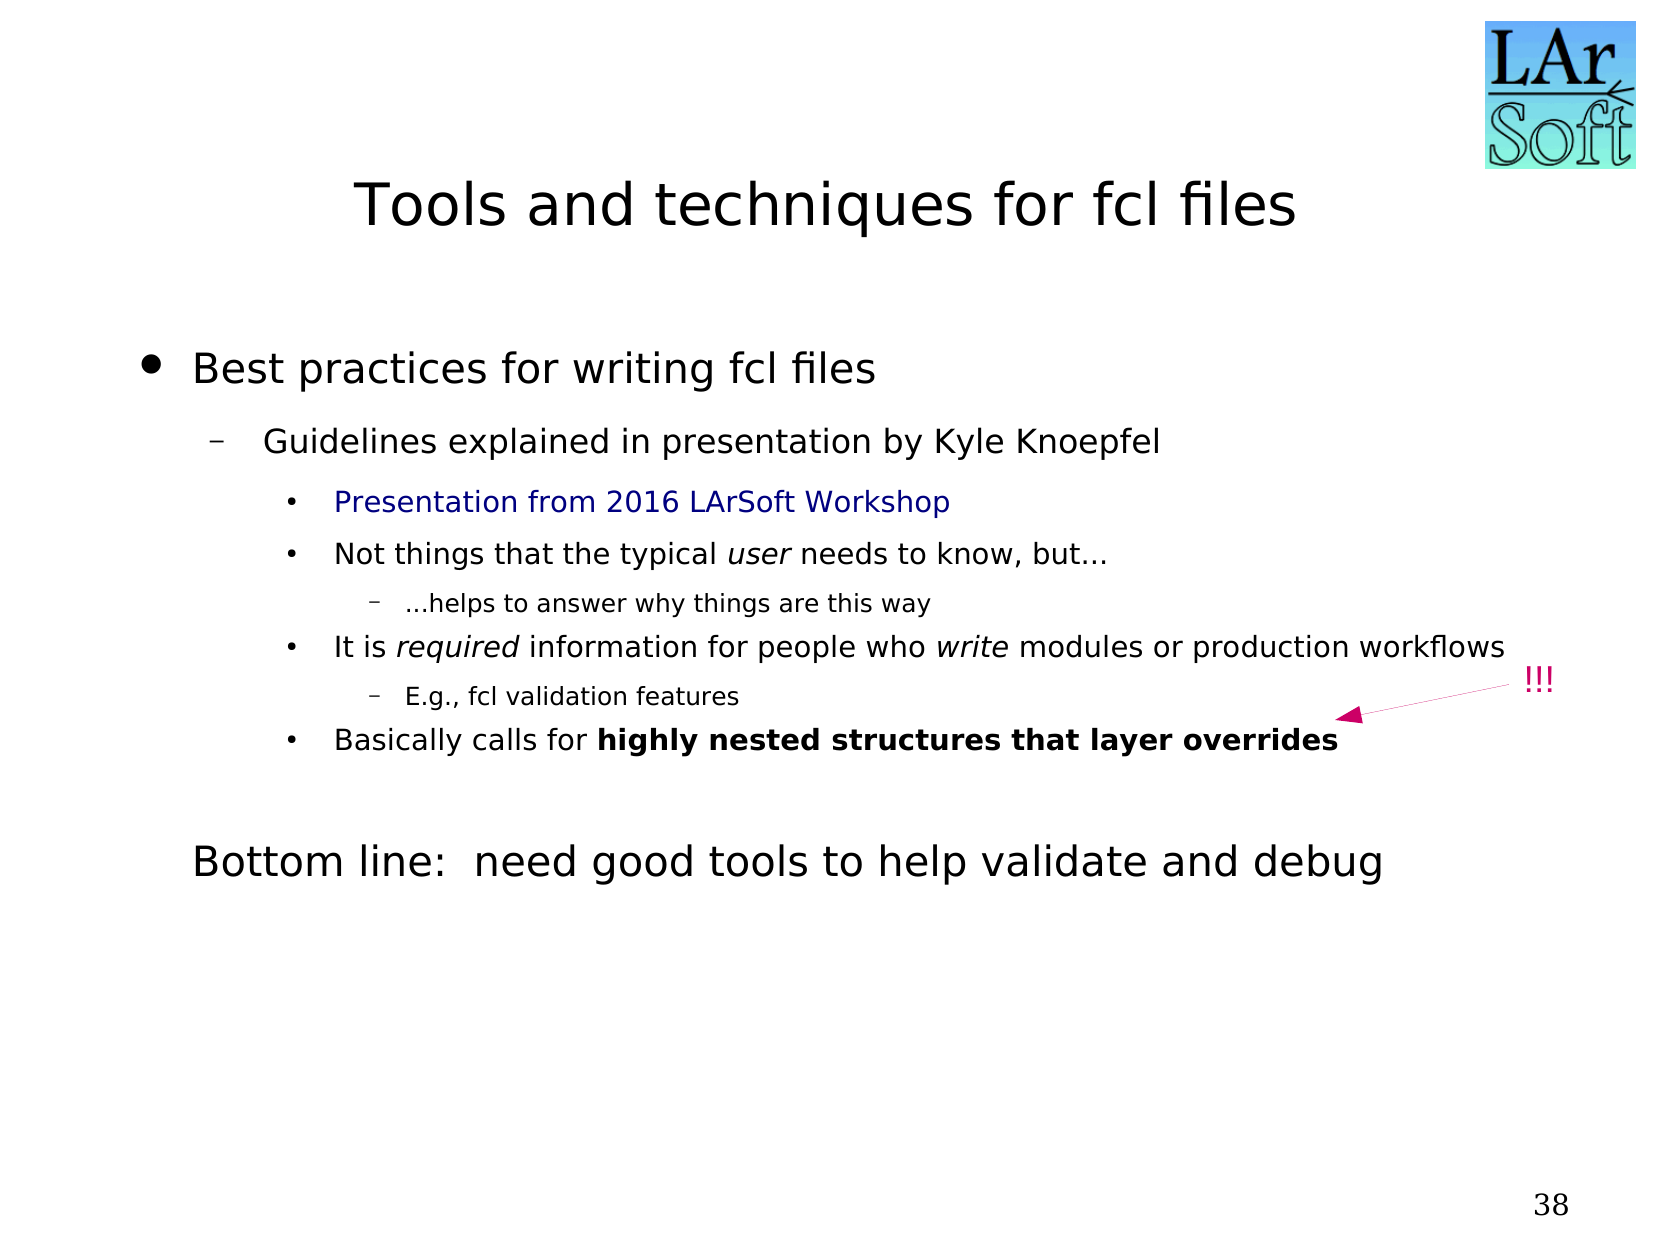

# Tools and techniques for fcl files
Best practices for writing fcl files
Guidelines explained in presentation by Kyle Knoepfel
Presentation from 2016 LArSoft Workshop
Not things that the typical user needs to know, but...
...helps to answer why things are this way
It is required information for people who write modules or production workflows
E.g., fcl validation features
Basically calls for highly nested structures that layer overrides
Bottom line: need good tools to help validate and debug
!!!
38